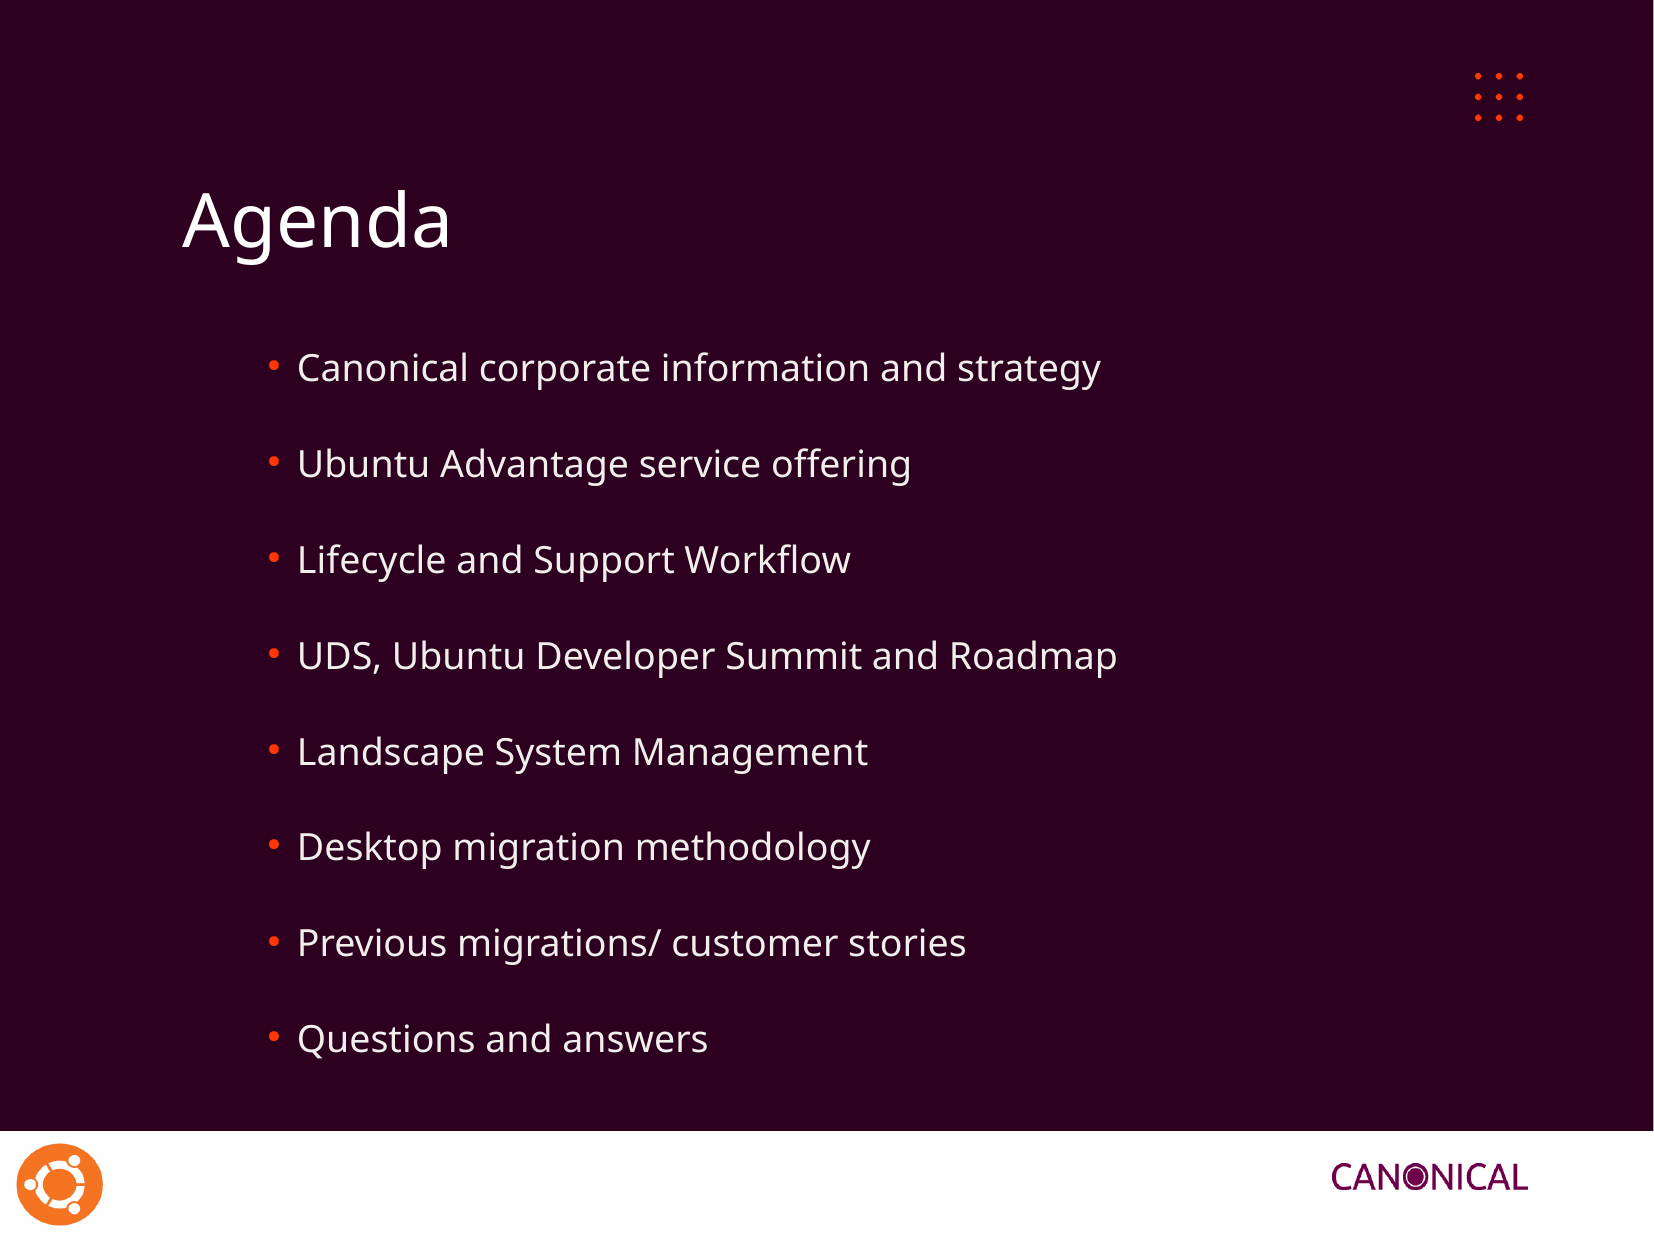

Agenda
Canonical corporate information and strategy
Ubuntu Advantage service offering
Lifecycle and Support Workflow
UDS, Ubuntu Developer Summit and Roadmap
Landscape System Management
Desktop migration methodology
Previous migrations/ customer stories
Questions and answers